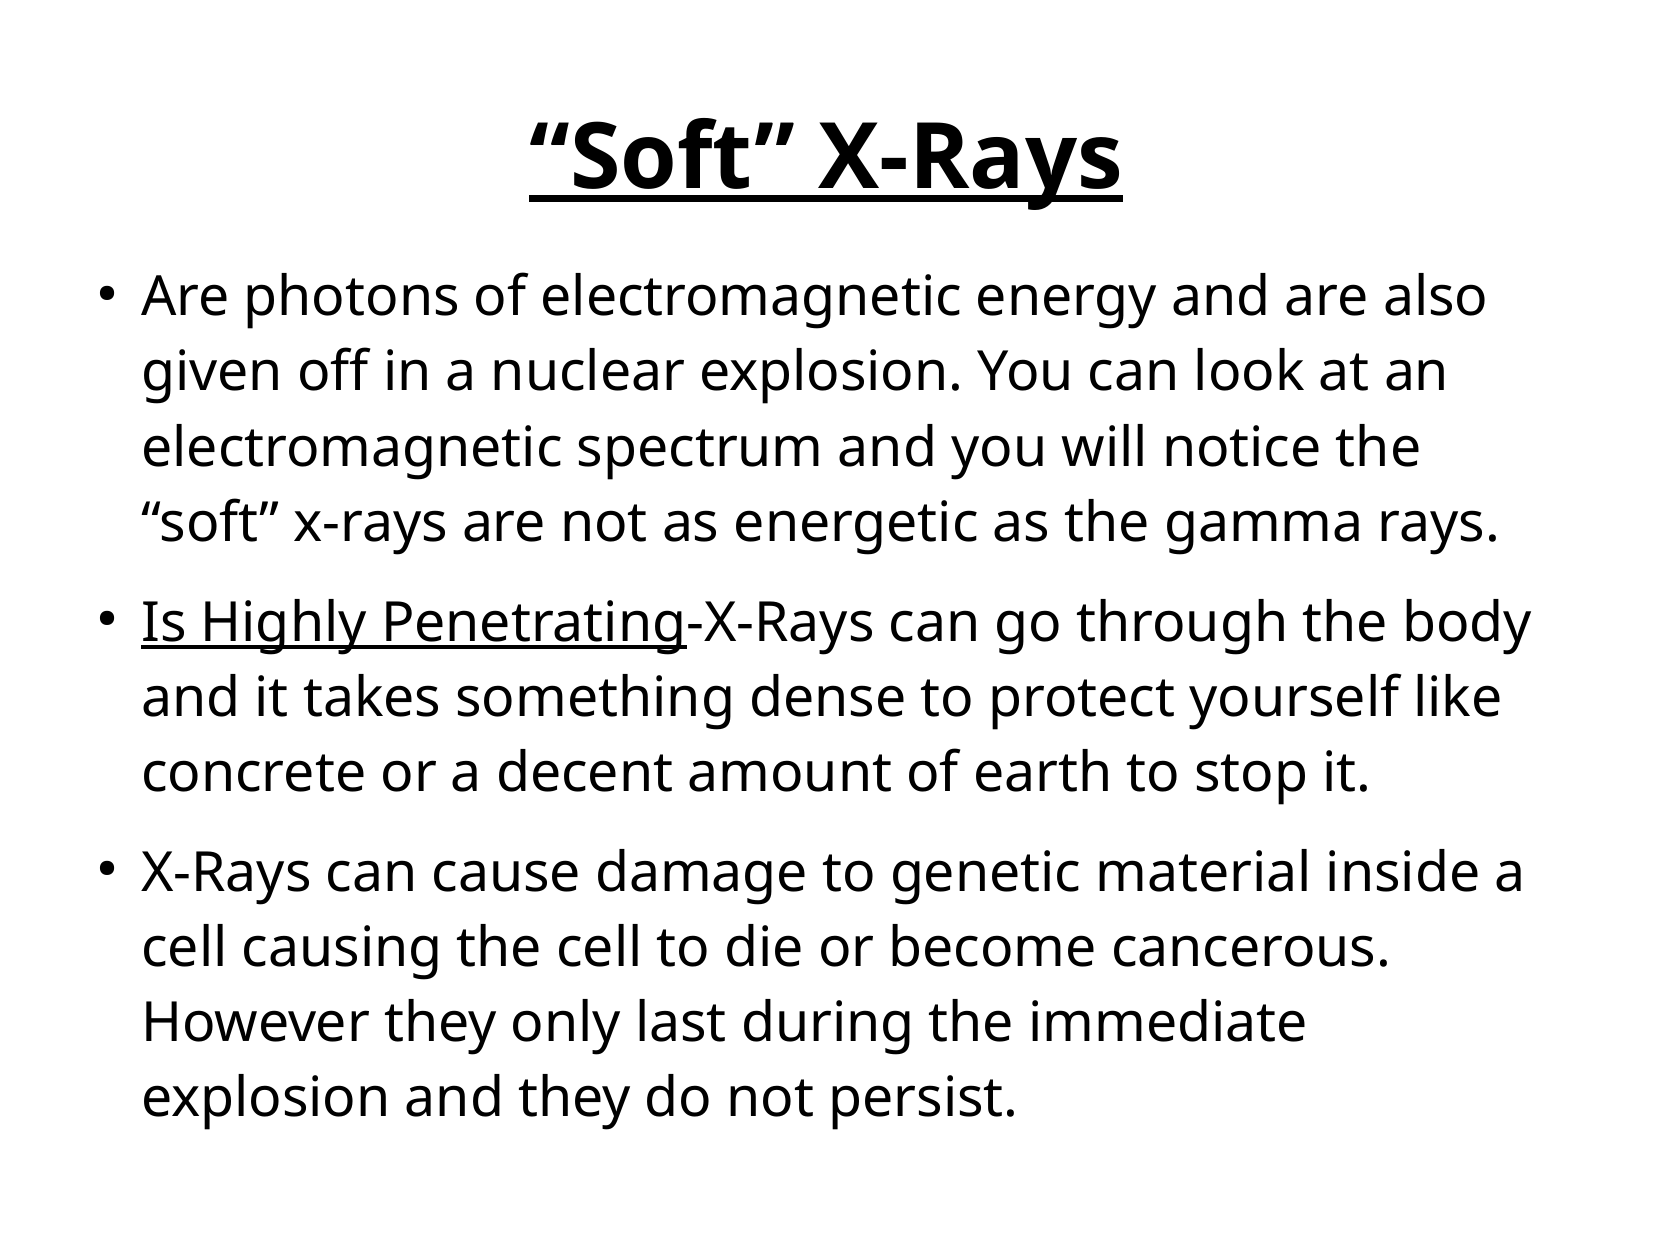

# “Soft” X-Rays
Are photons of electromagnetic energy and are also given off in a nuclear explosion. You can look at an electromagnetic spectrum and you will notice the “soft” x-rays are not as energetic as the gamma rays.
Is Highly Penetrating-X-Rays can go through the body and it takes something dense to protect yourself like concrete or a decent amount of earth to stop it.
X-Rays can cause damage to genetic material inside a cell causing the cell to die or become cancerous. However they only last during the immediate explosion and they do not persist.